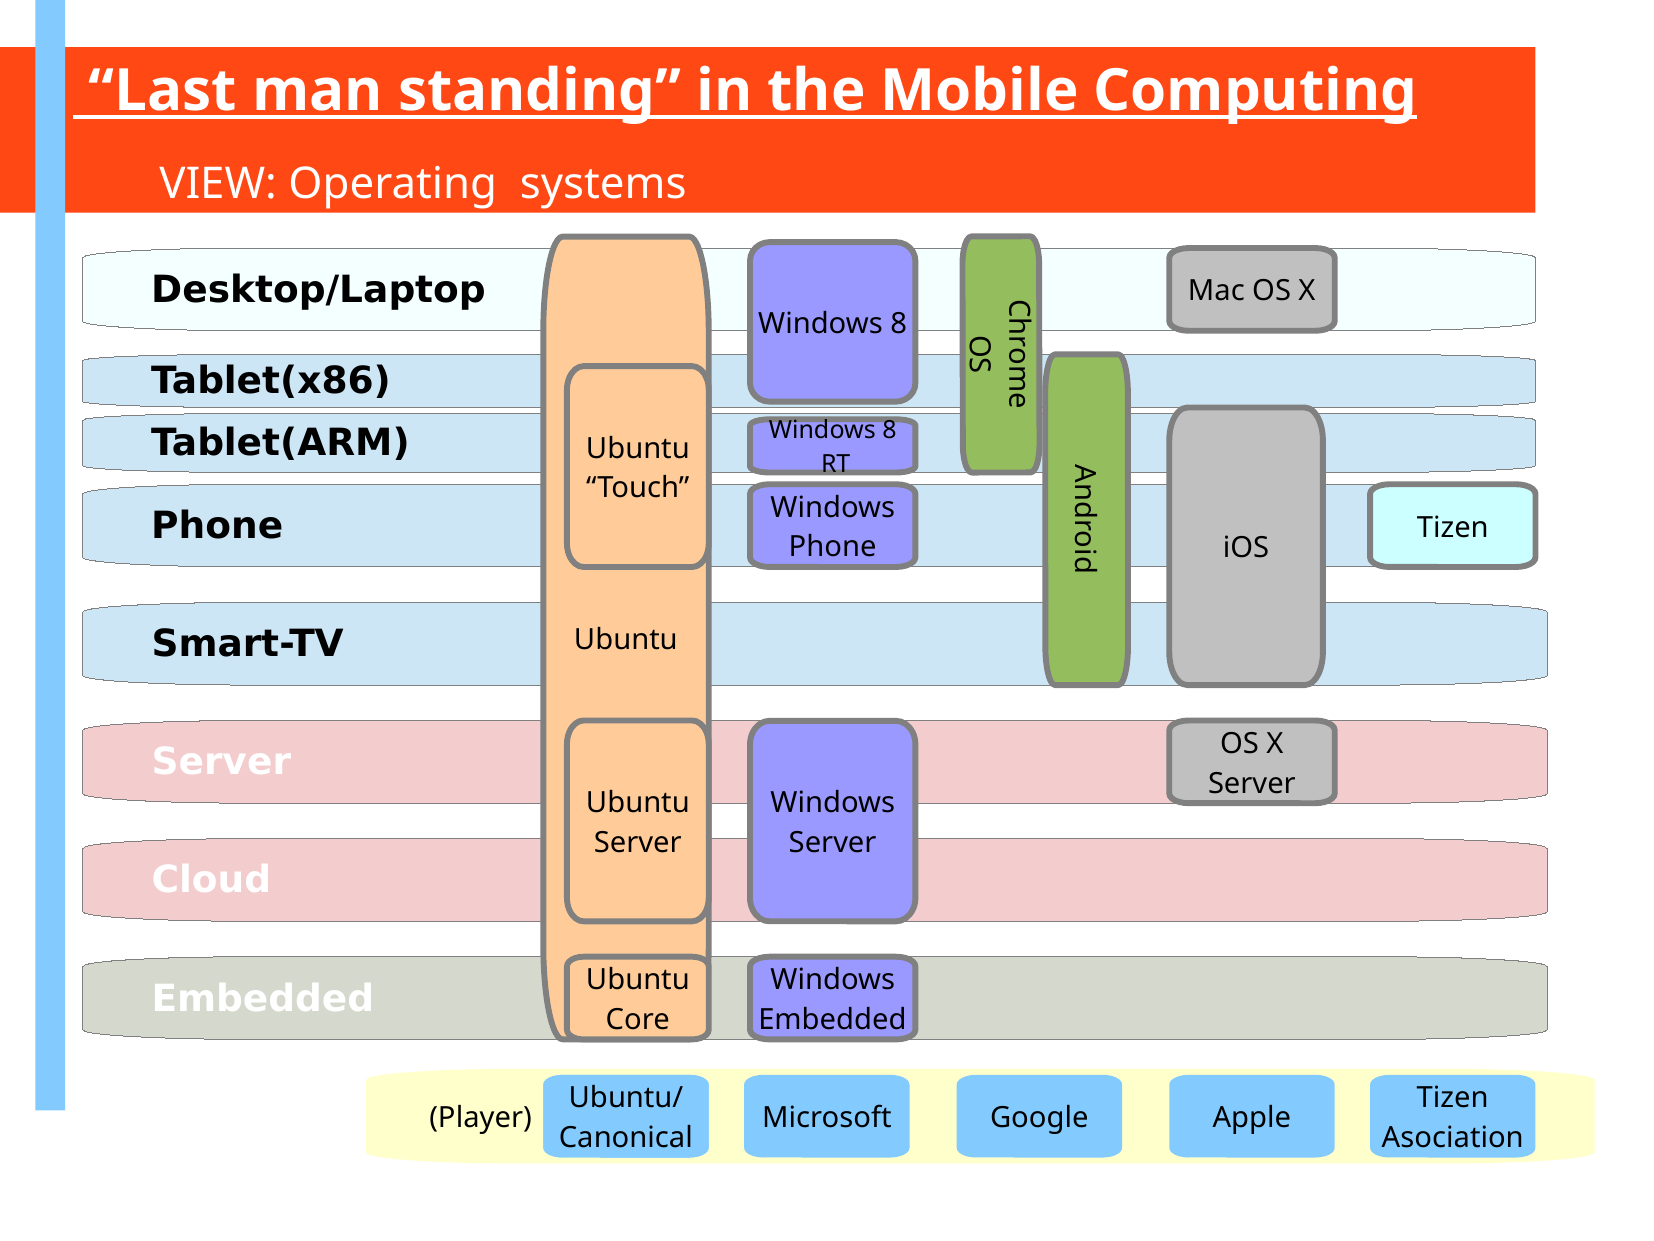

# “Last man standing” in the Mobile Computing VIEW: Operating systems
Ubuntu
Windows 8
Desktop/Laptop
Mac OS X
Chrome
OS
Tablet(x86)
Ubuntu
“Touch”
iOS
Tablet(ARM)
Windows 8
 RT
Android
Phone
Windows
Phone
Tizen
Smart-TV
Server
Ubuntu
Server
OS X
Server
Windows
Server
Cloud
Embedded
Ubuntu
Core
Windows
Embedded
(Player)
Ubuntu/
Canonical
Ubuntu/
Canonical
Microsoft
Google
Apple
Tizen
Asociation